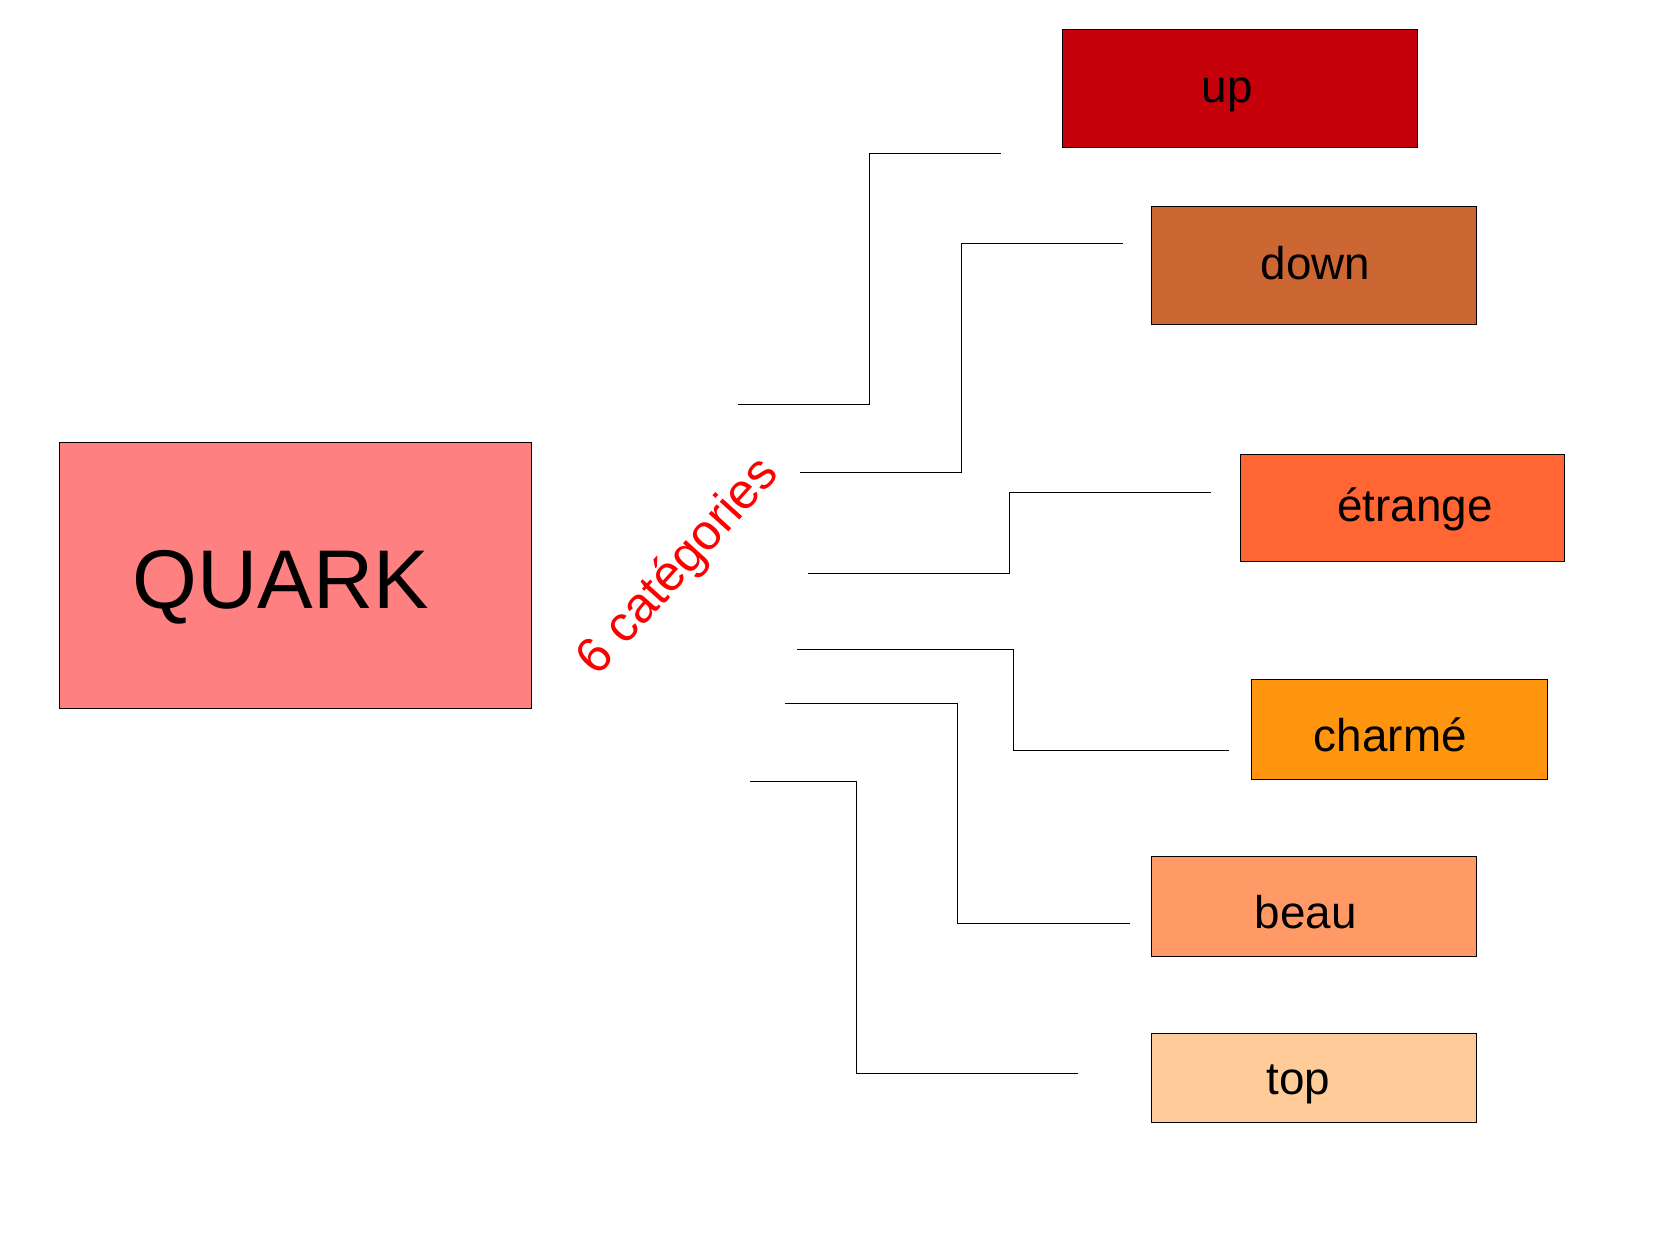

up
down
étrange
6 catégories
QUARK
charmé
beau
top